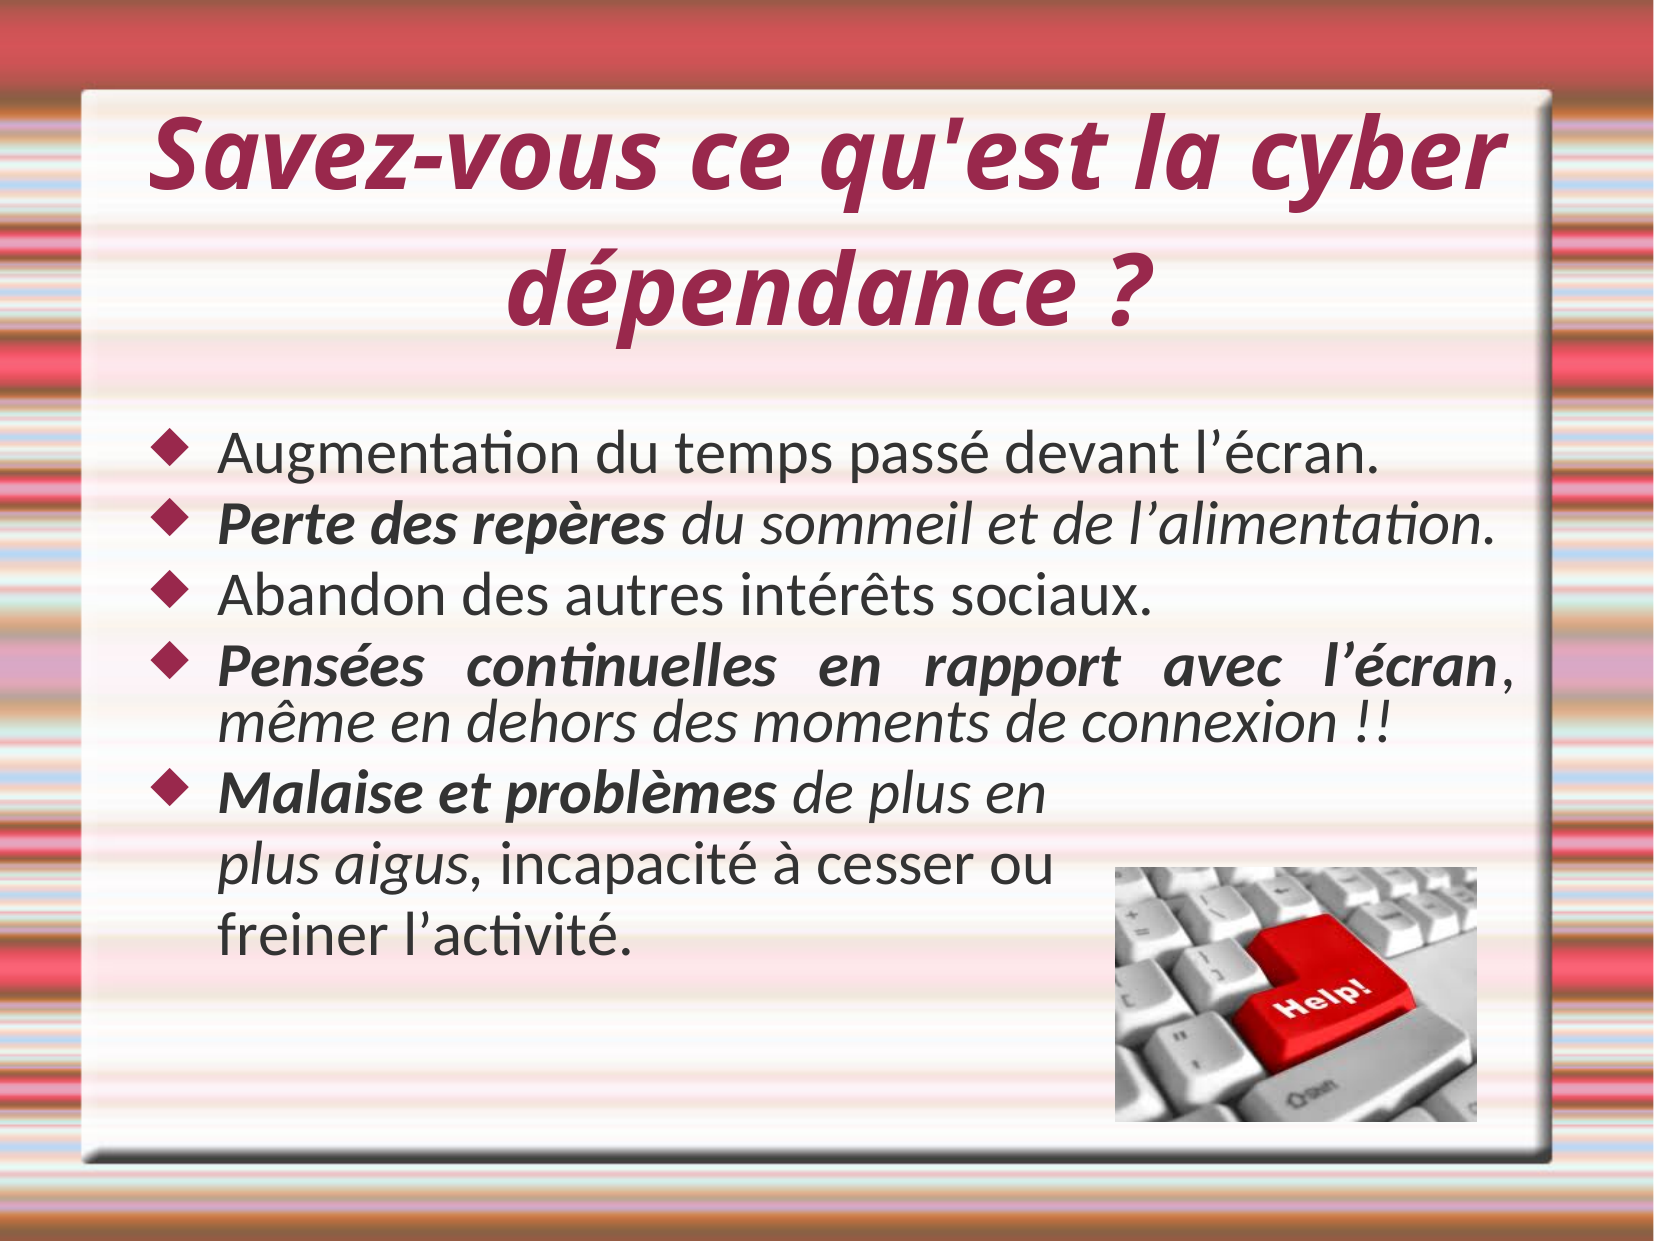

# Savez-vous ce qu'est la cyber dépendance ?
Augmentation du temps passé devant l’écran.
Perte des repères du sommeil et de l’alimentation.
Abandon des autres intérêts sociaux.
Pensées continuelles en rapport avec l’écran, même en dehors des moments de connexion !!
Malaise et problèmes de plus en
plus aigus, incapacité à cesser ou
freiner l’activité.